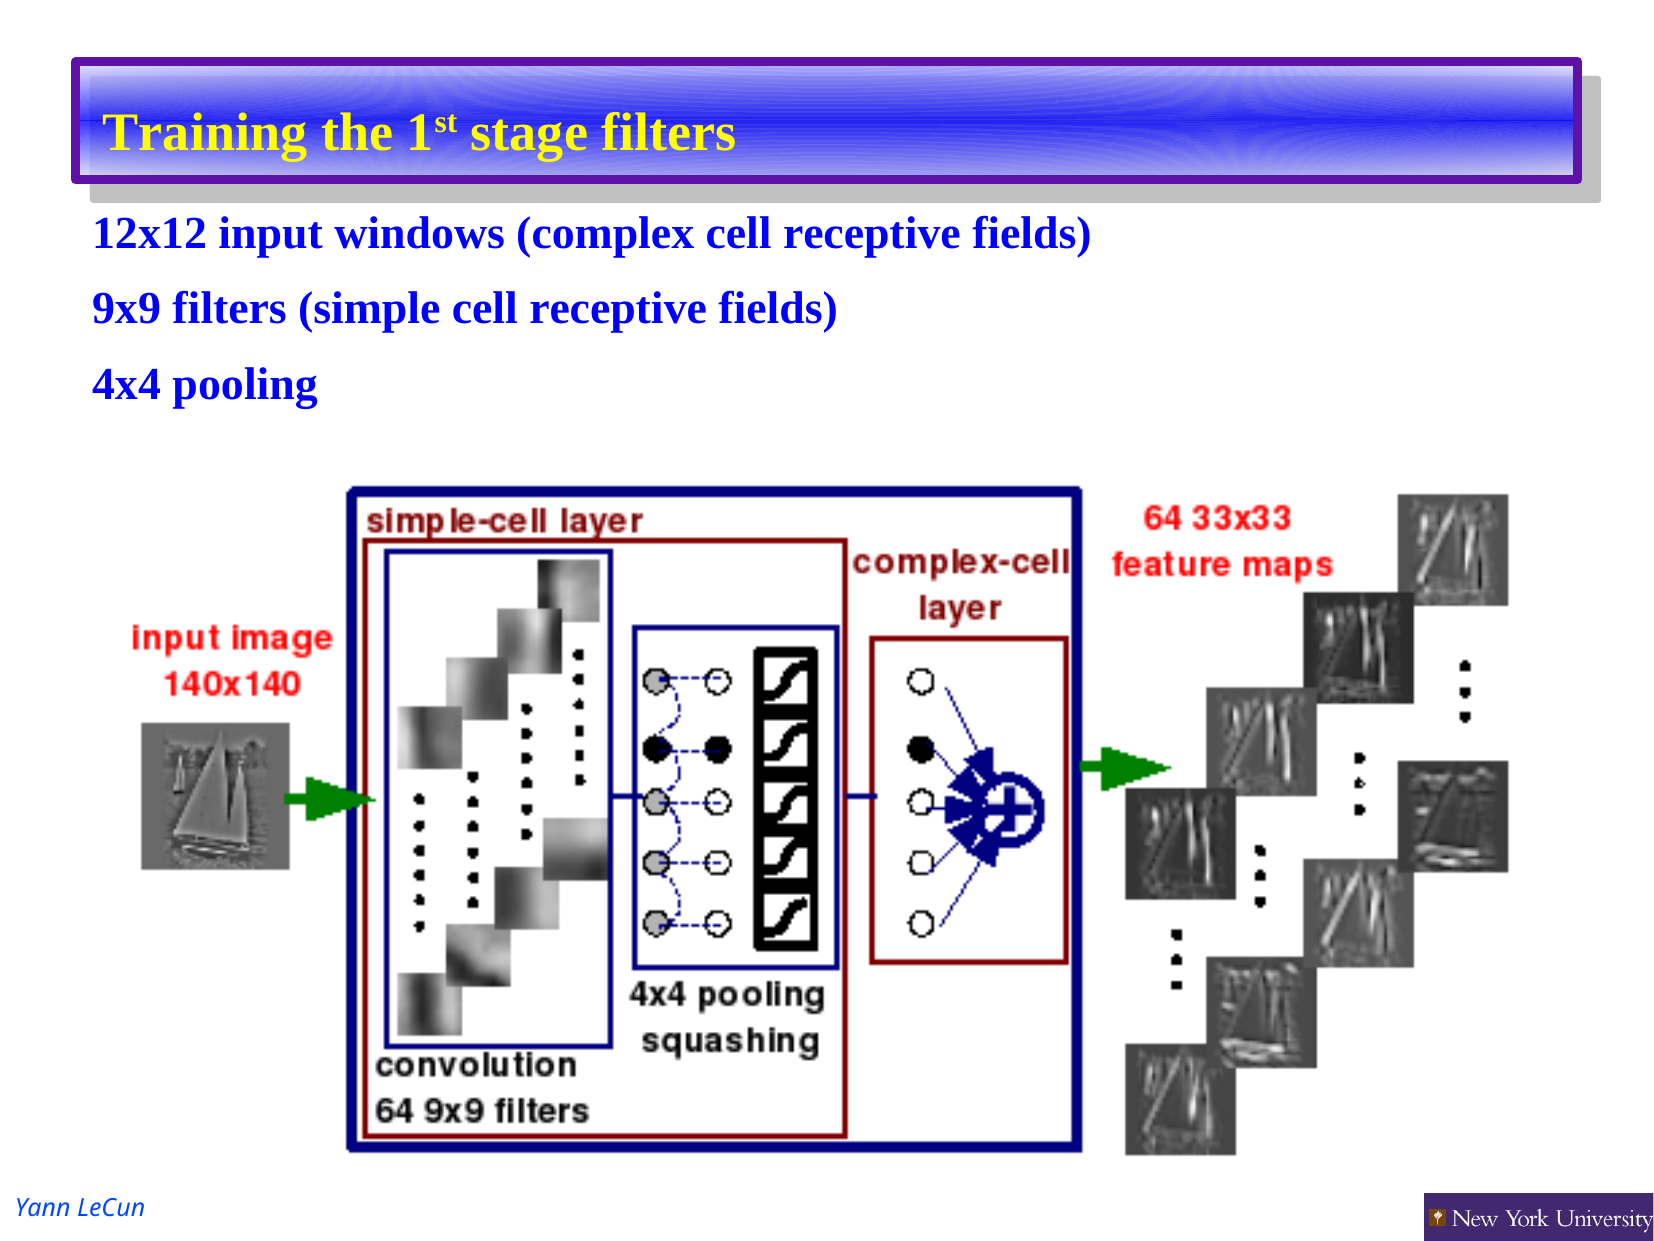

# Training the 1st stage filters
12x12 input windows (complex cell receptive fields)
9x9 filters (simple cell receptive fields)
4x4 pooling